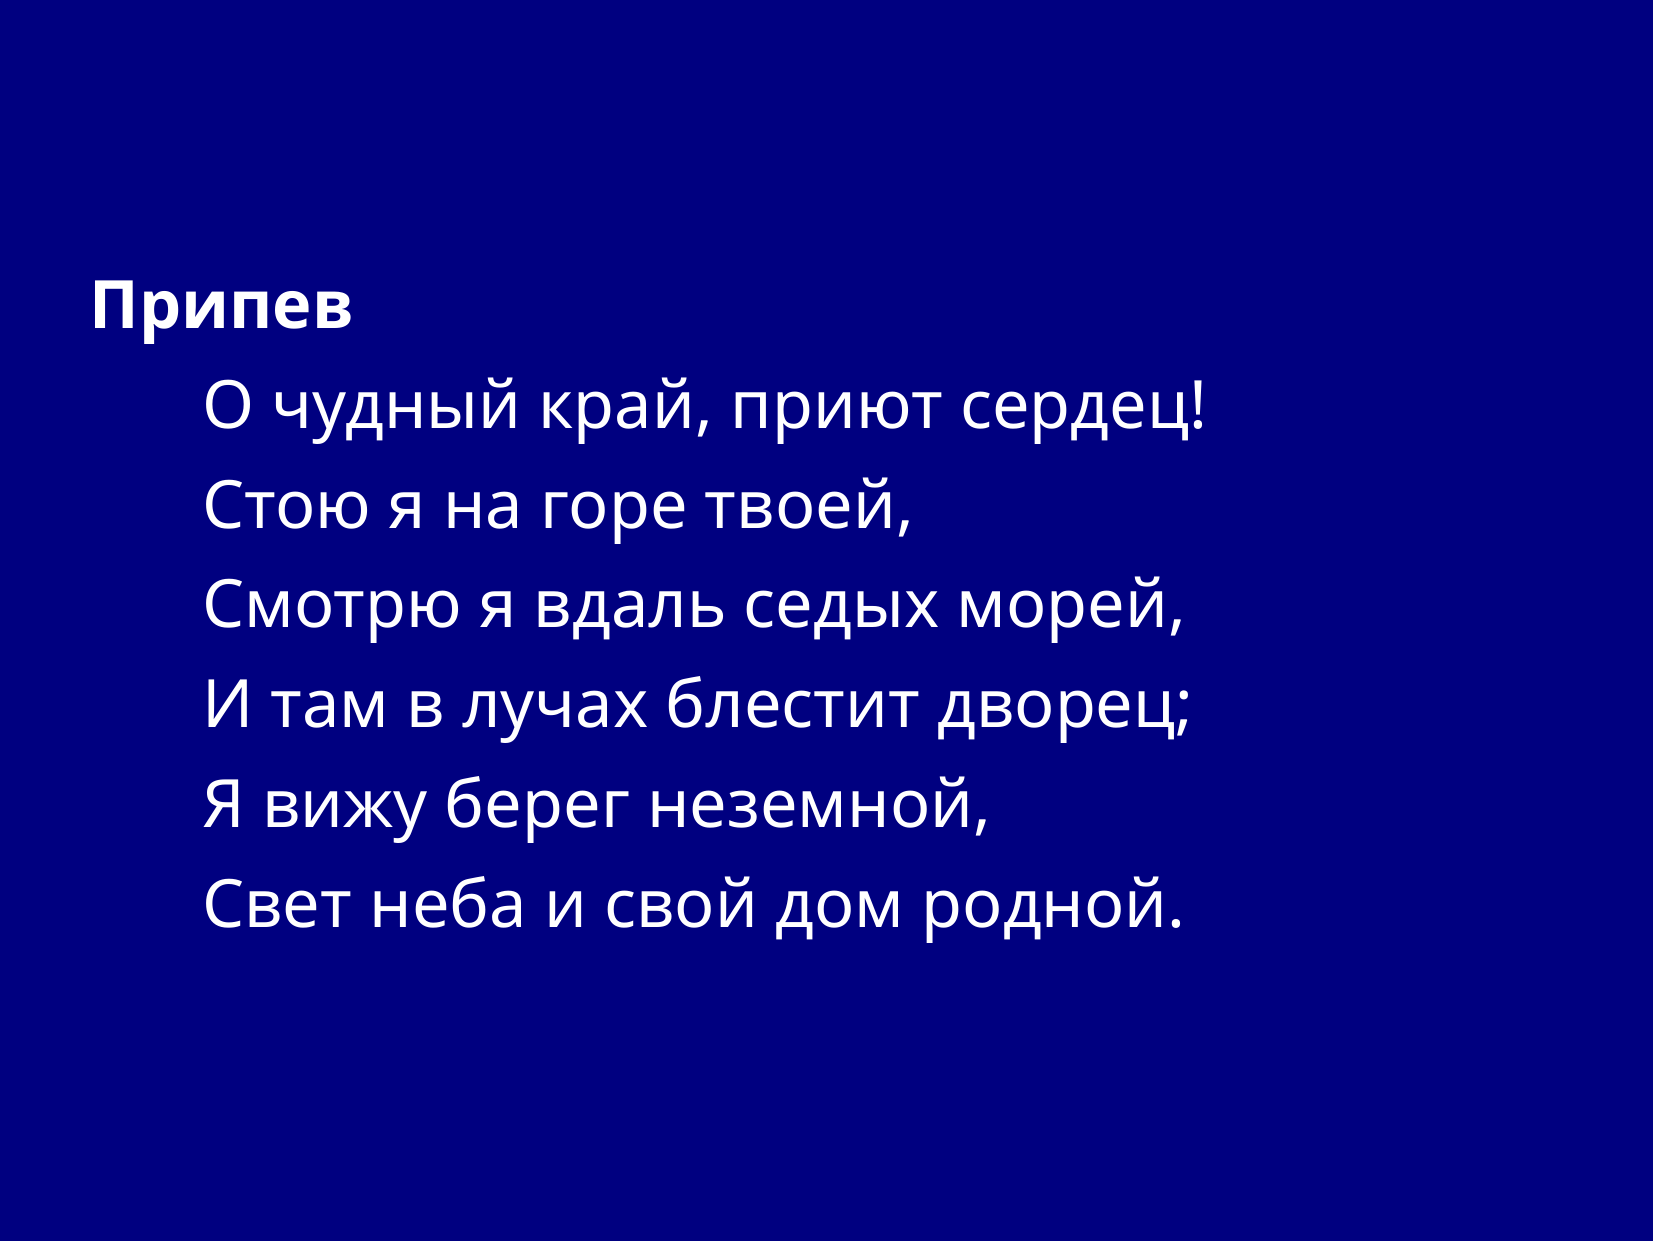

Припев
	О чудный край, приют сердец!
	Стою я на горе твоей,
	Смотрю я вдаль седых морей,
	И там в лучах блестит дворец;
	Я вижу берег неземной,
	Свет неба и свой дом родной.